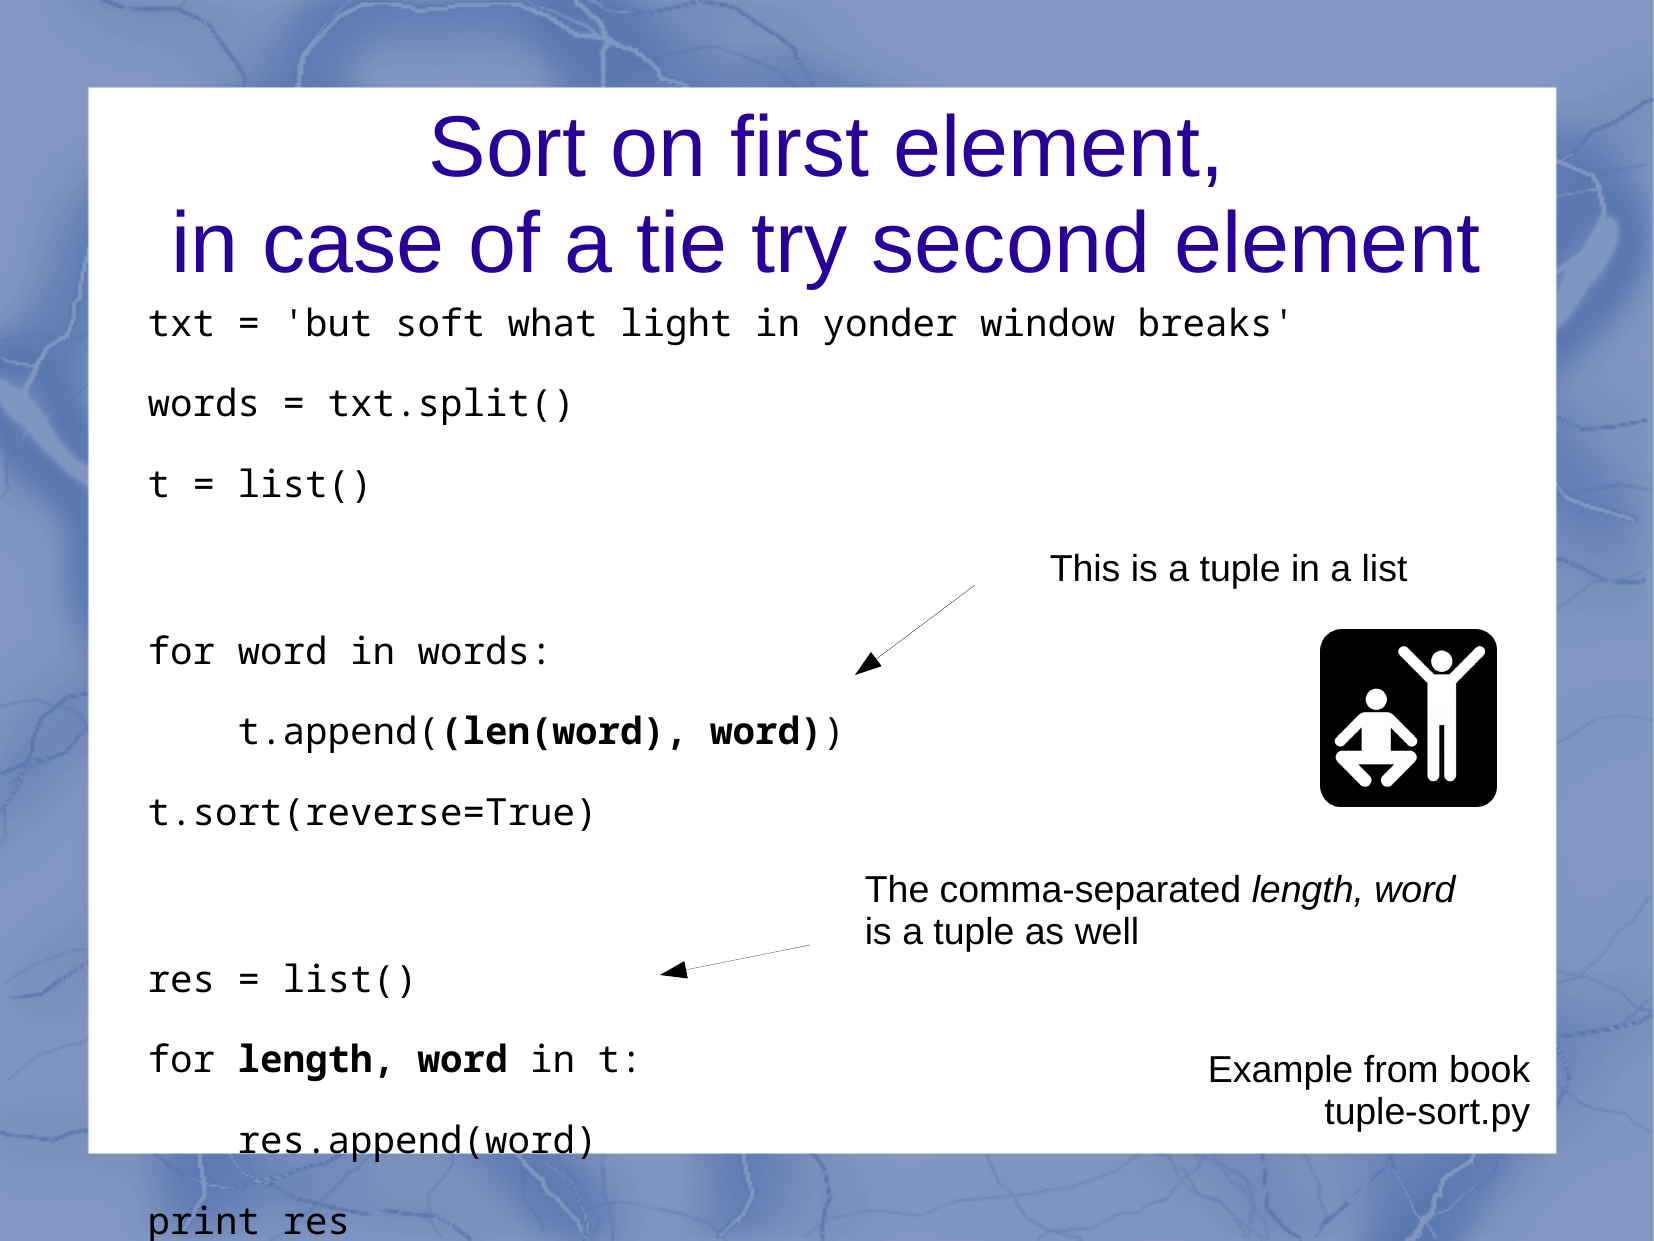

# Sort on first element, in case of a tie try second element
txt = 'but soft what light in yonder window breaks'
words = txt.split()
t = list()
for word in words:
 t.append((len(word), word))
t.sort(reverse=True)
res = list()
for length, word in t:
 res.append(word)
print res
This is a tuple in a list
The comma-separated length, word
is a tuple as well
Example from book
tuple-sort.py